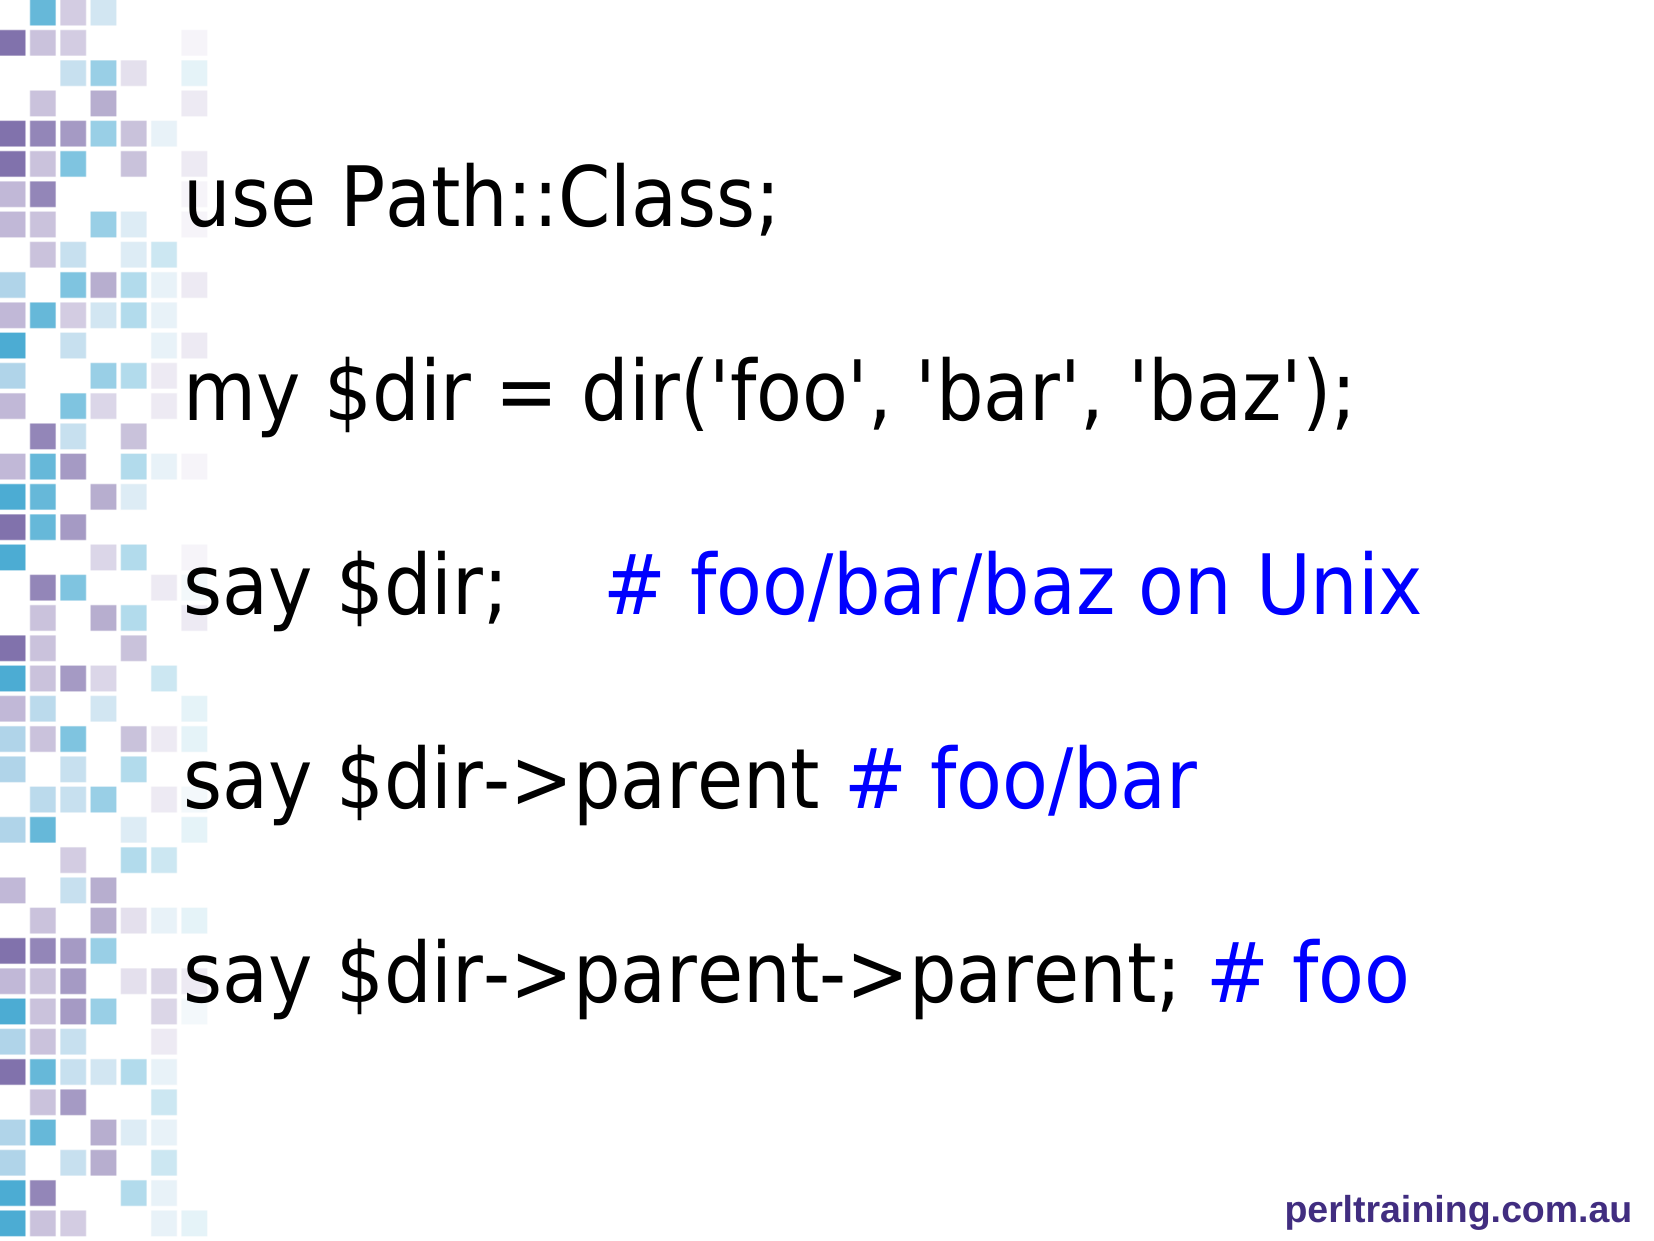

# use Path::Class; my $dir = dir('foo', 'bar', 'baz'); say $dir; # foo/bar/baz on Unix say $dir->parent # foo/bar say $dir->parent->parent; # foo